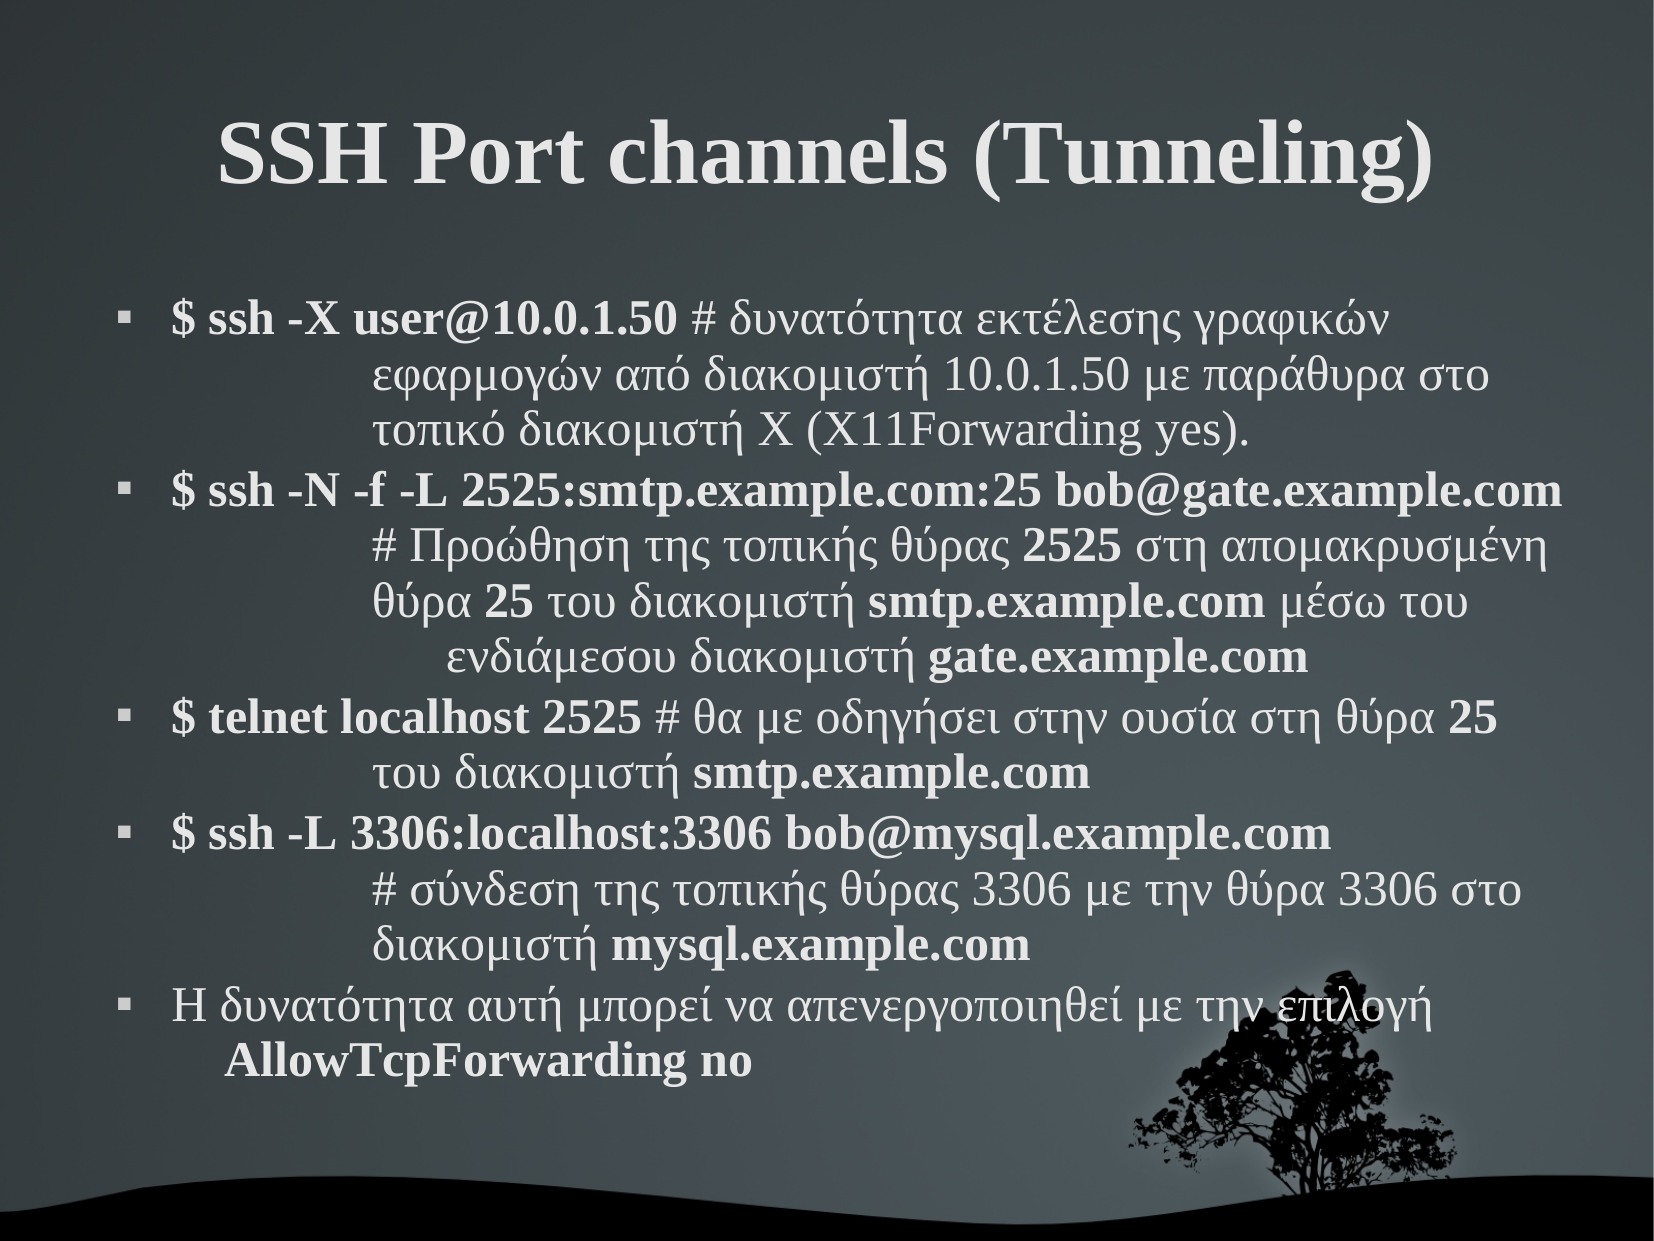

# SSH Port channels (Tunneling)
$ ssh -X user@10.0.1.50 # δυνατότητα εκτέλεσης γραφικών 					εφαρμογών από διακομιστή 10.0.1.50 με παράθυρα στο 			τοπικό διακομιστή X (X11Forwarding yes).
$ ssh -N -f -L 2525:smtp.example.com:25 bob@gate.example.com
		# Προώθηση της τοπικής θύρας 2525 στη απομακρυσμένη 		θύρα 25 του διακομιστή smtp.example.com μέσω του 				ενδιάμεσου διακομιστή gate.example.com
$ telnet localhost 2525 # θα με οδηγήσει στην ουσία στη θύρα 25 			του διακομιστή smtp.example.com
$ ssh -L 3306:localhost:3306 bob@mysql.example.com
		# σύνδεση της τοπικής θύρας 3306 με την θύρα 3306 στο 			διακομιστή mysql.example.com
Η δυνατότητα αυτή μπορεί να απενεργοποιηθεί με την επιλογή AllowTcpForwarding no